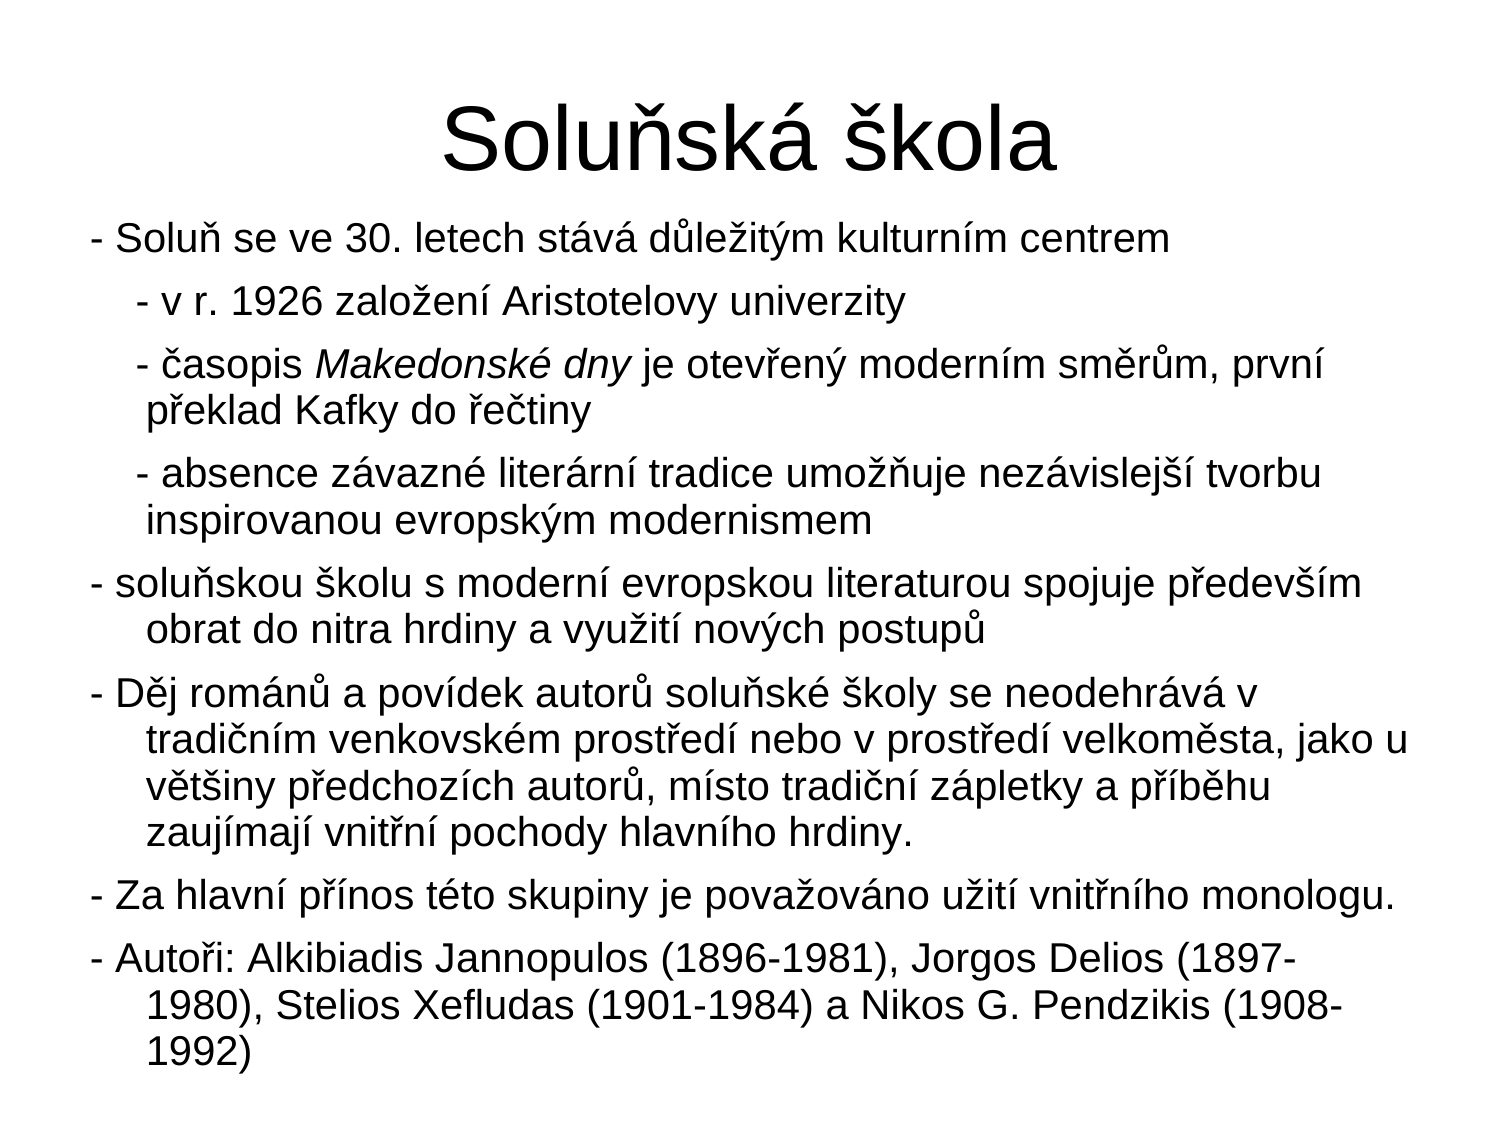

# Soluňská škola
- Soluň se ve 30. letech stává důležitým kulturním centrem
 - v r. 1926 založení Aristotelovy univerzity
 - časopis Makedonské dny je otevřený moderním směrům, první překlad Kafky do řečtiny
 - absence závazné literární tradice umožňuje nezávislejší tvorbu inspirovanou evropským modernismem
- soluňskou školu s moderní evropskou literaturou spojuje především obrat do nitra hrdiny a využití nových postupů
- Děj románů a povídek autorů soluňské školy se neodehrává v tradičním venkovském prostředí nebo v prostředí velkoměsta, jako u většiny předchozích autorů, místo tradiční zápletky a příběhu zaujímají vnitřní pochody hlavního hrdiny.
- Za hlavní přínos této skupiny je považováno užití vnitřního monologu.
- Autoři: Alkibiadis Jannopulos (1896-1981), Jorgos Delios (1897-1980), Stelios Xefludas (1901-1984) a Nikos G. Pendzikis (1908-1992)